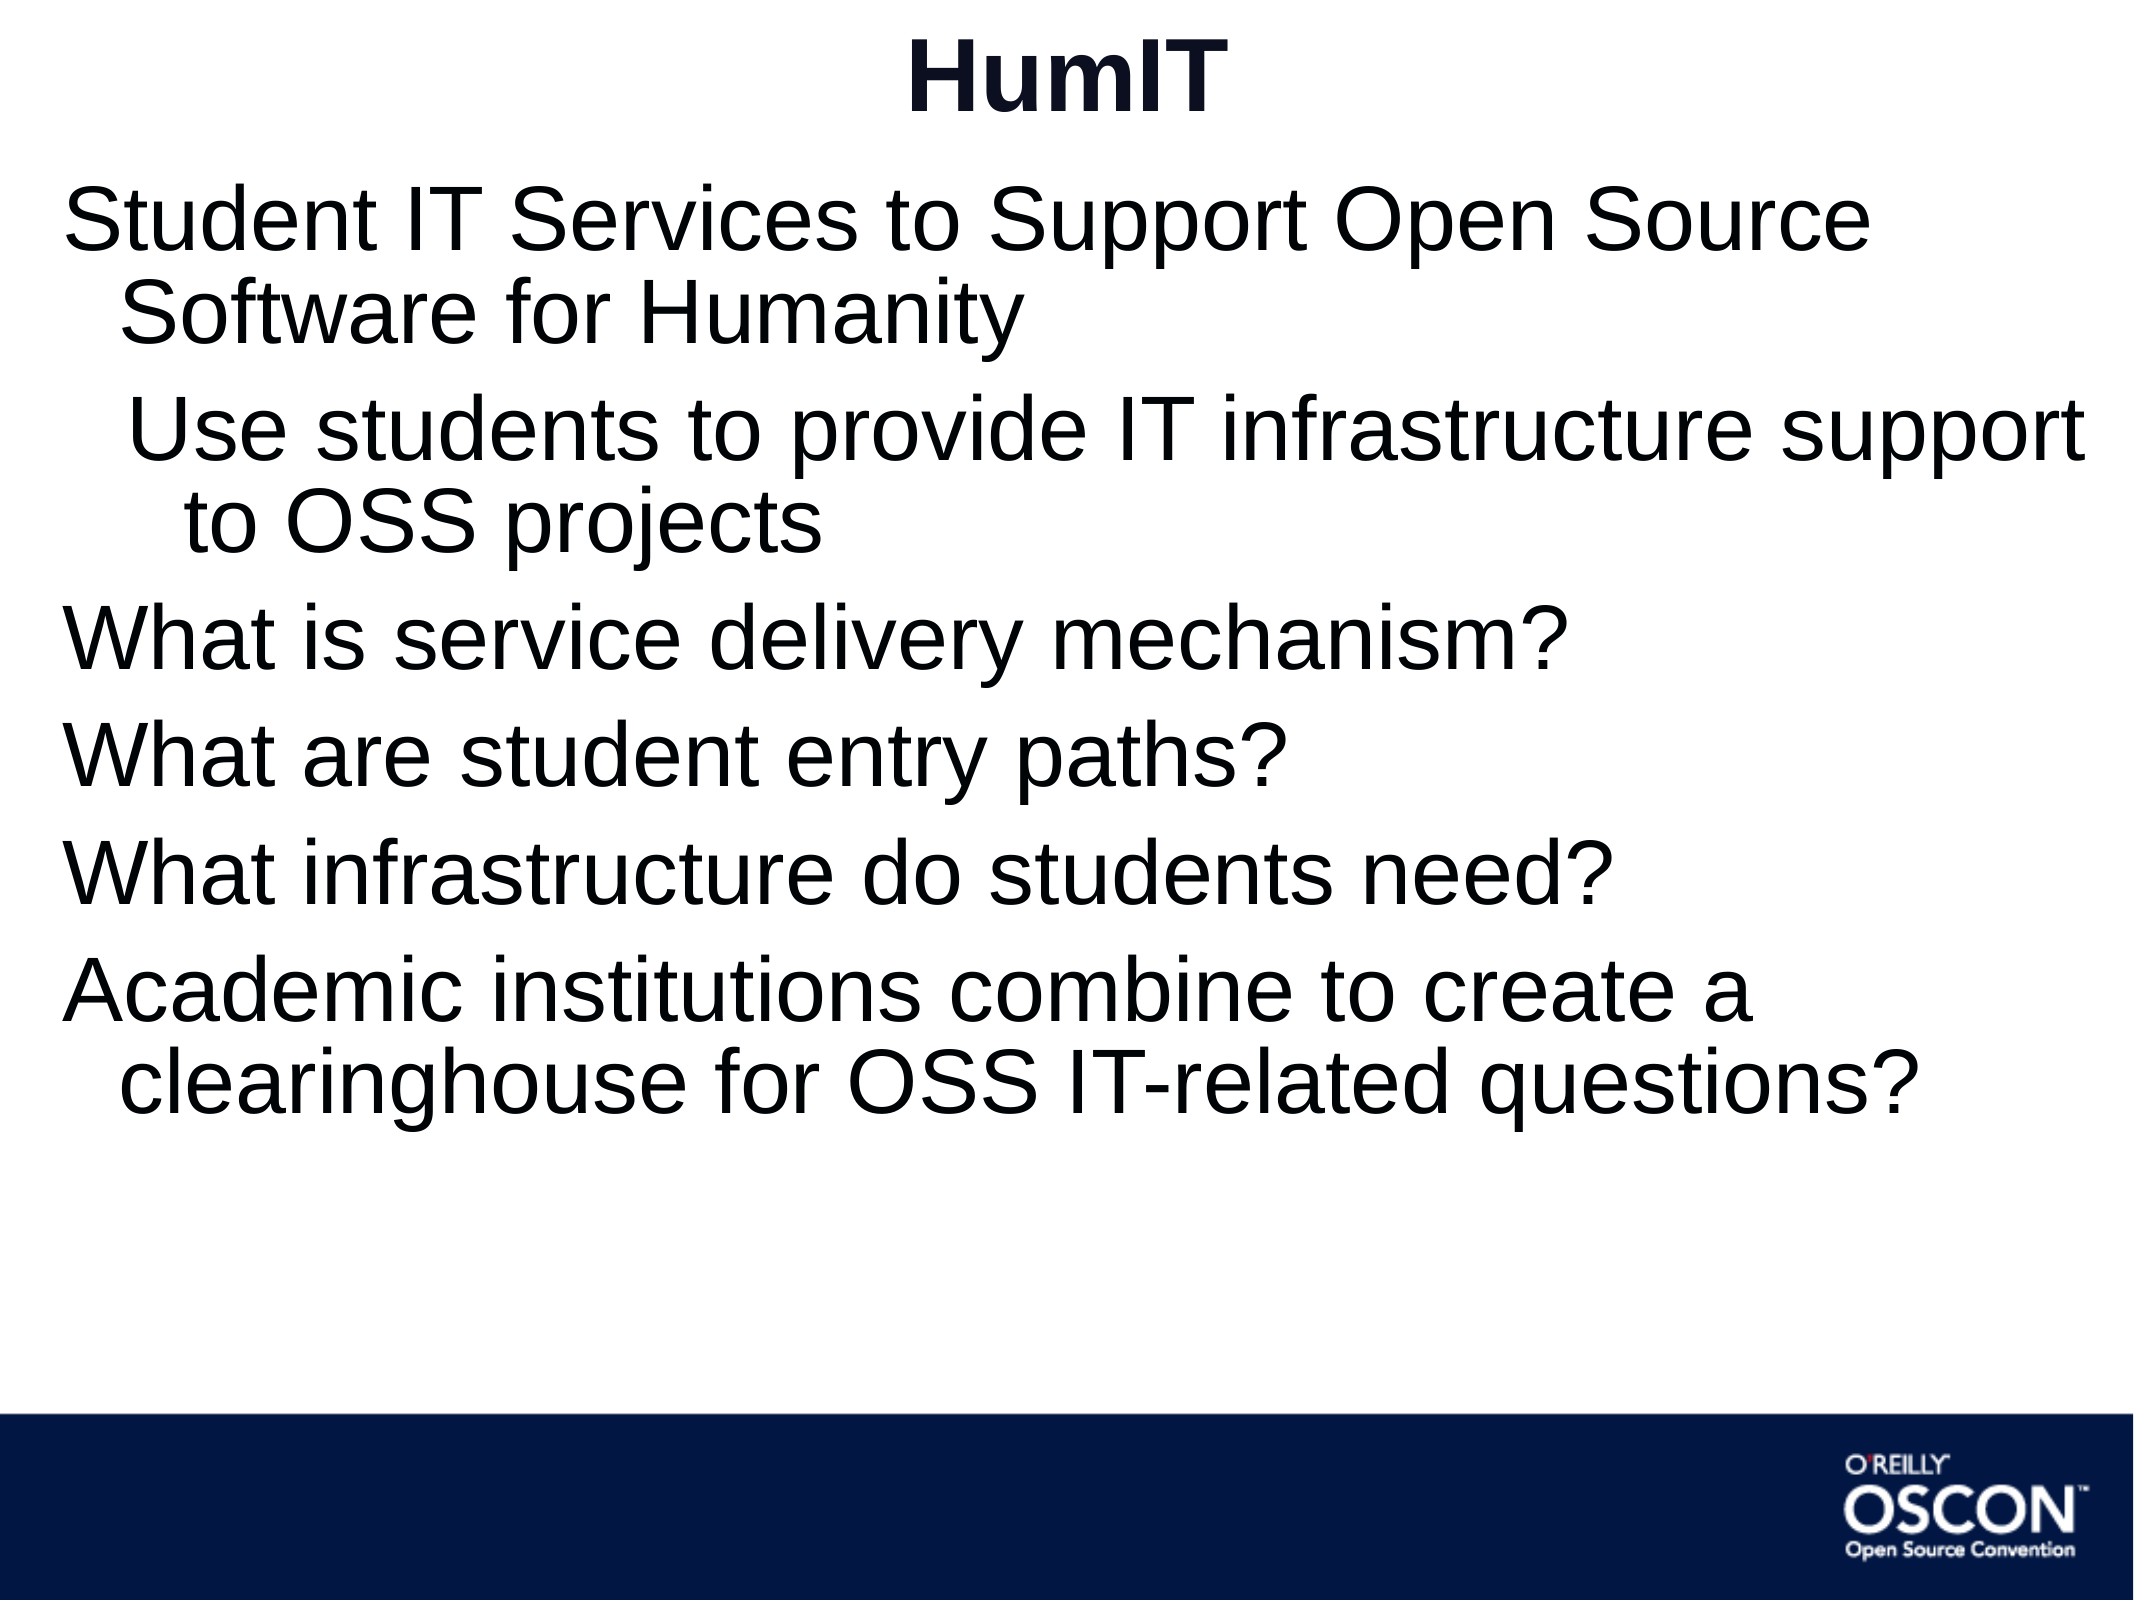

# HumIT
Student IT Services to Support Open Source Software for Humanity
Use students to provide IT infrastructure support to OSS projects
What is service delivery mechanism?
What are student entry paths?
What infrastructure do students need?
Academic institutions combine to create a clearinghouse for OSS IT-related questions?